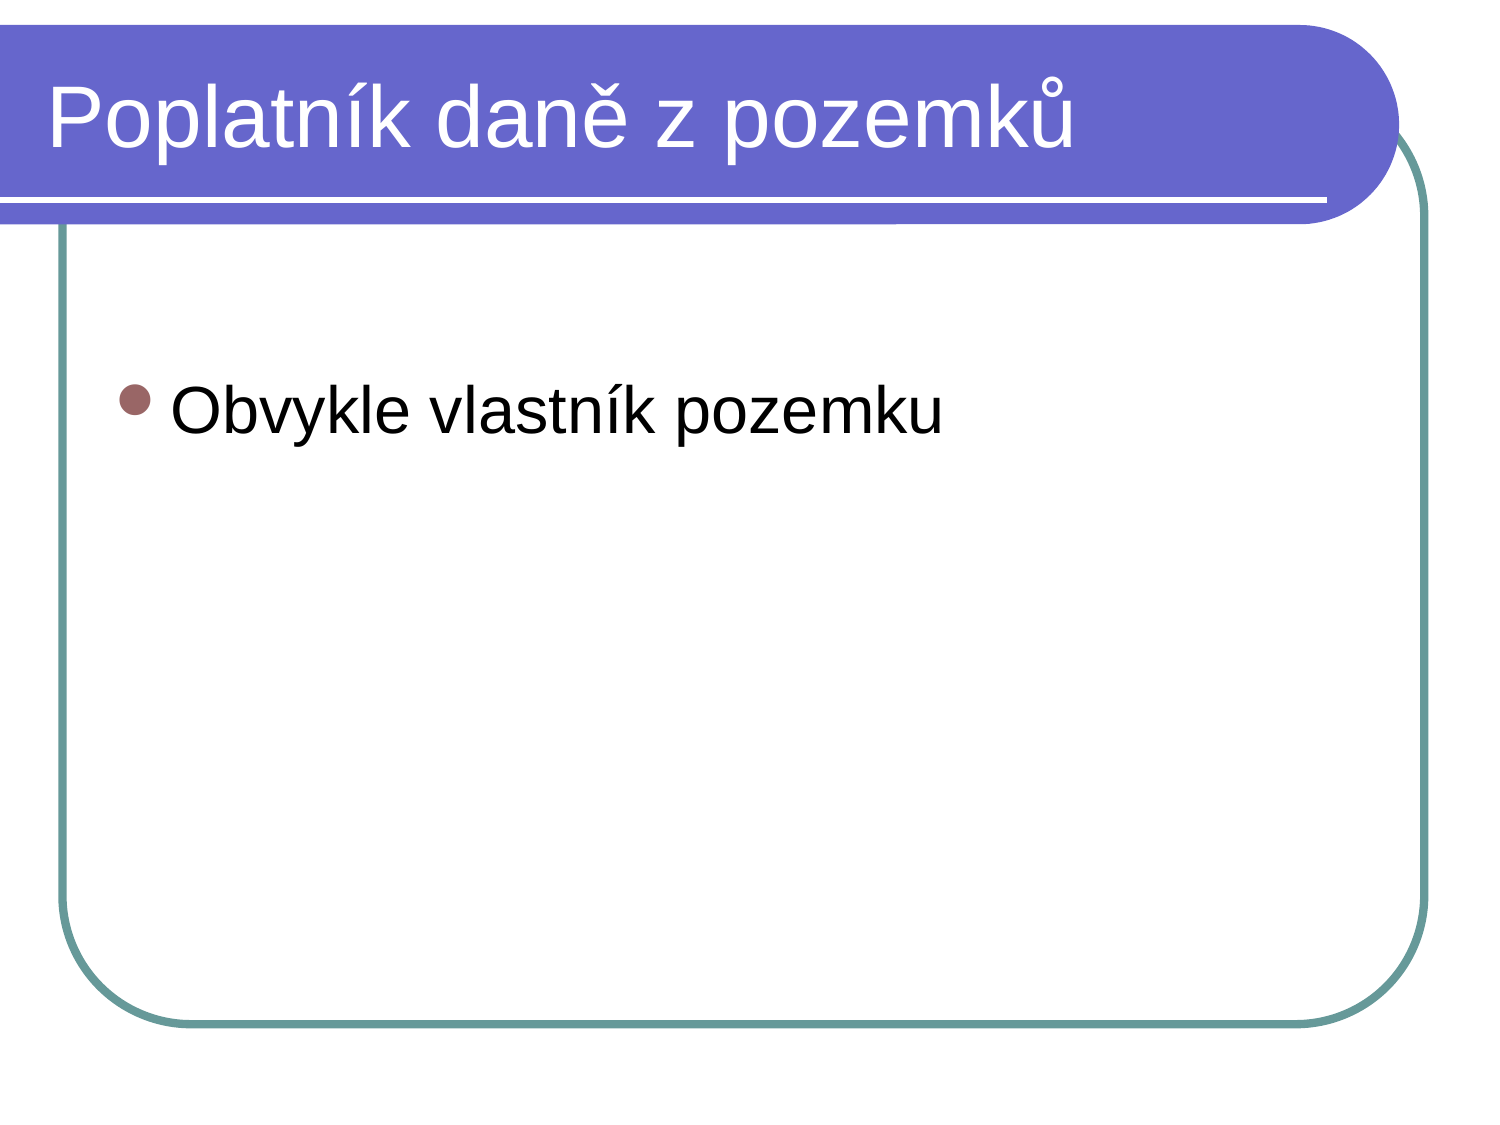

# Poplatník daně z pozemků
Obvykle vlastník pozemku